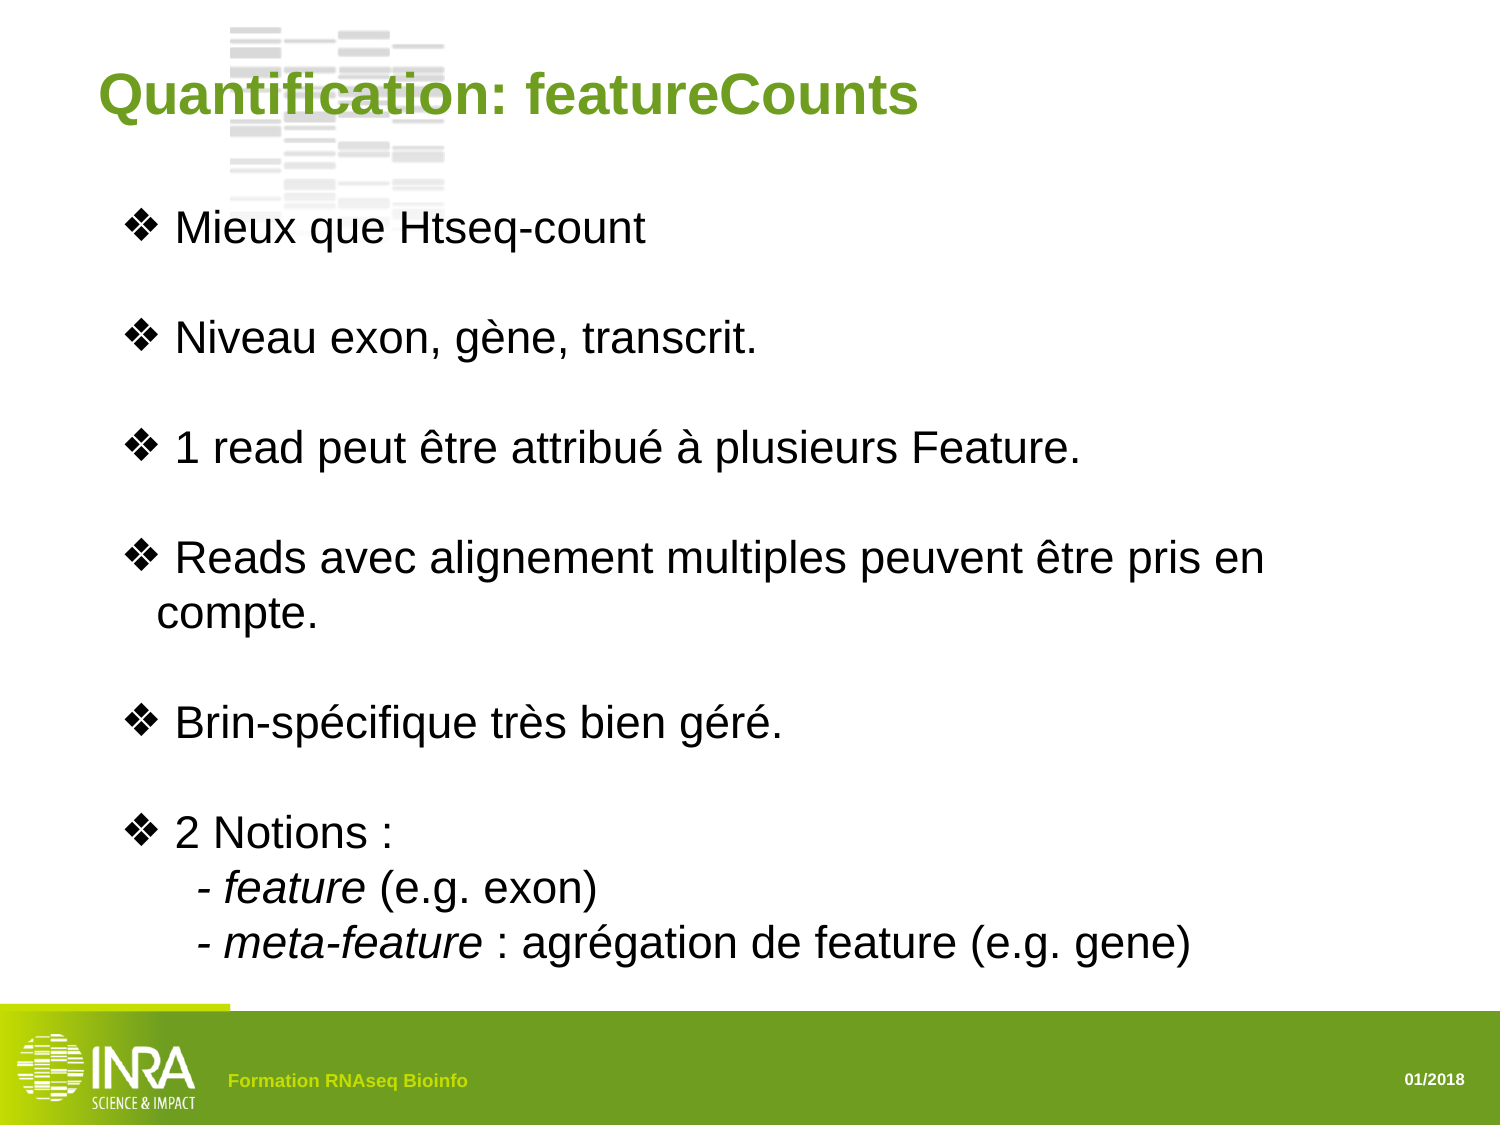

Quantification: featureCounts
 Mieux que Htseq-count
 Niveau exon, gène, transcrit.
 1 read peut être attribué à plusieurs Feature.
 Reads avec alignement multiples peuvent être pris en compte.
 Brin-spécifique très bien géré.
 2 Notions :
	- feature (e.g. exon)
	- meta-feature : agrégation de feature (e.g. gene)